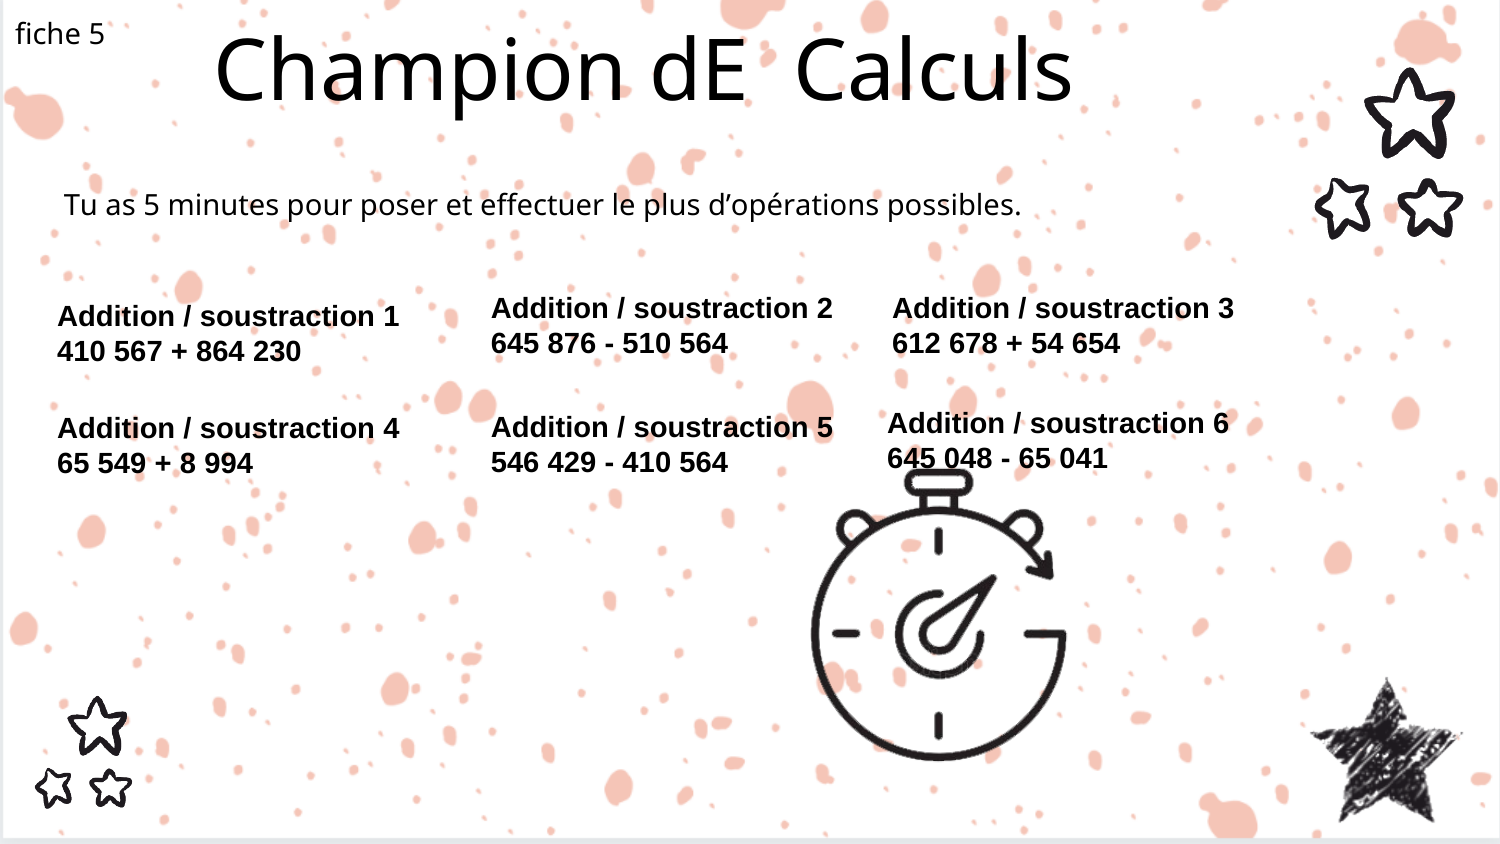

Champion dE Calculs
fiche 5
Tu as 5 minutes pour poser et effectuer le plus d’opérations possibles.
Addition / soustraction 2
645 876 - 510 564
Addition / soustraction 3
612 678 + 54 654
Addition / soustraction 1
410 567 + 864 230
Addition / soustraction 6
645 048 - 65 041
Addition / soustraction 5
546 429 - 410 564
Addition / soustraction 4
65 549 + 8 994